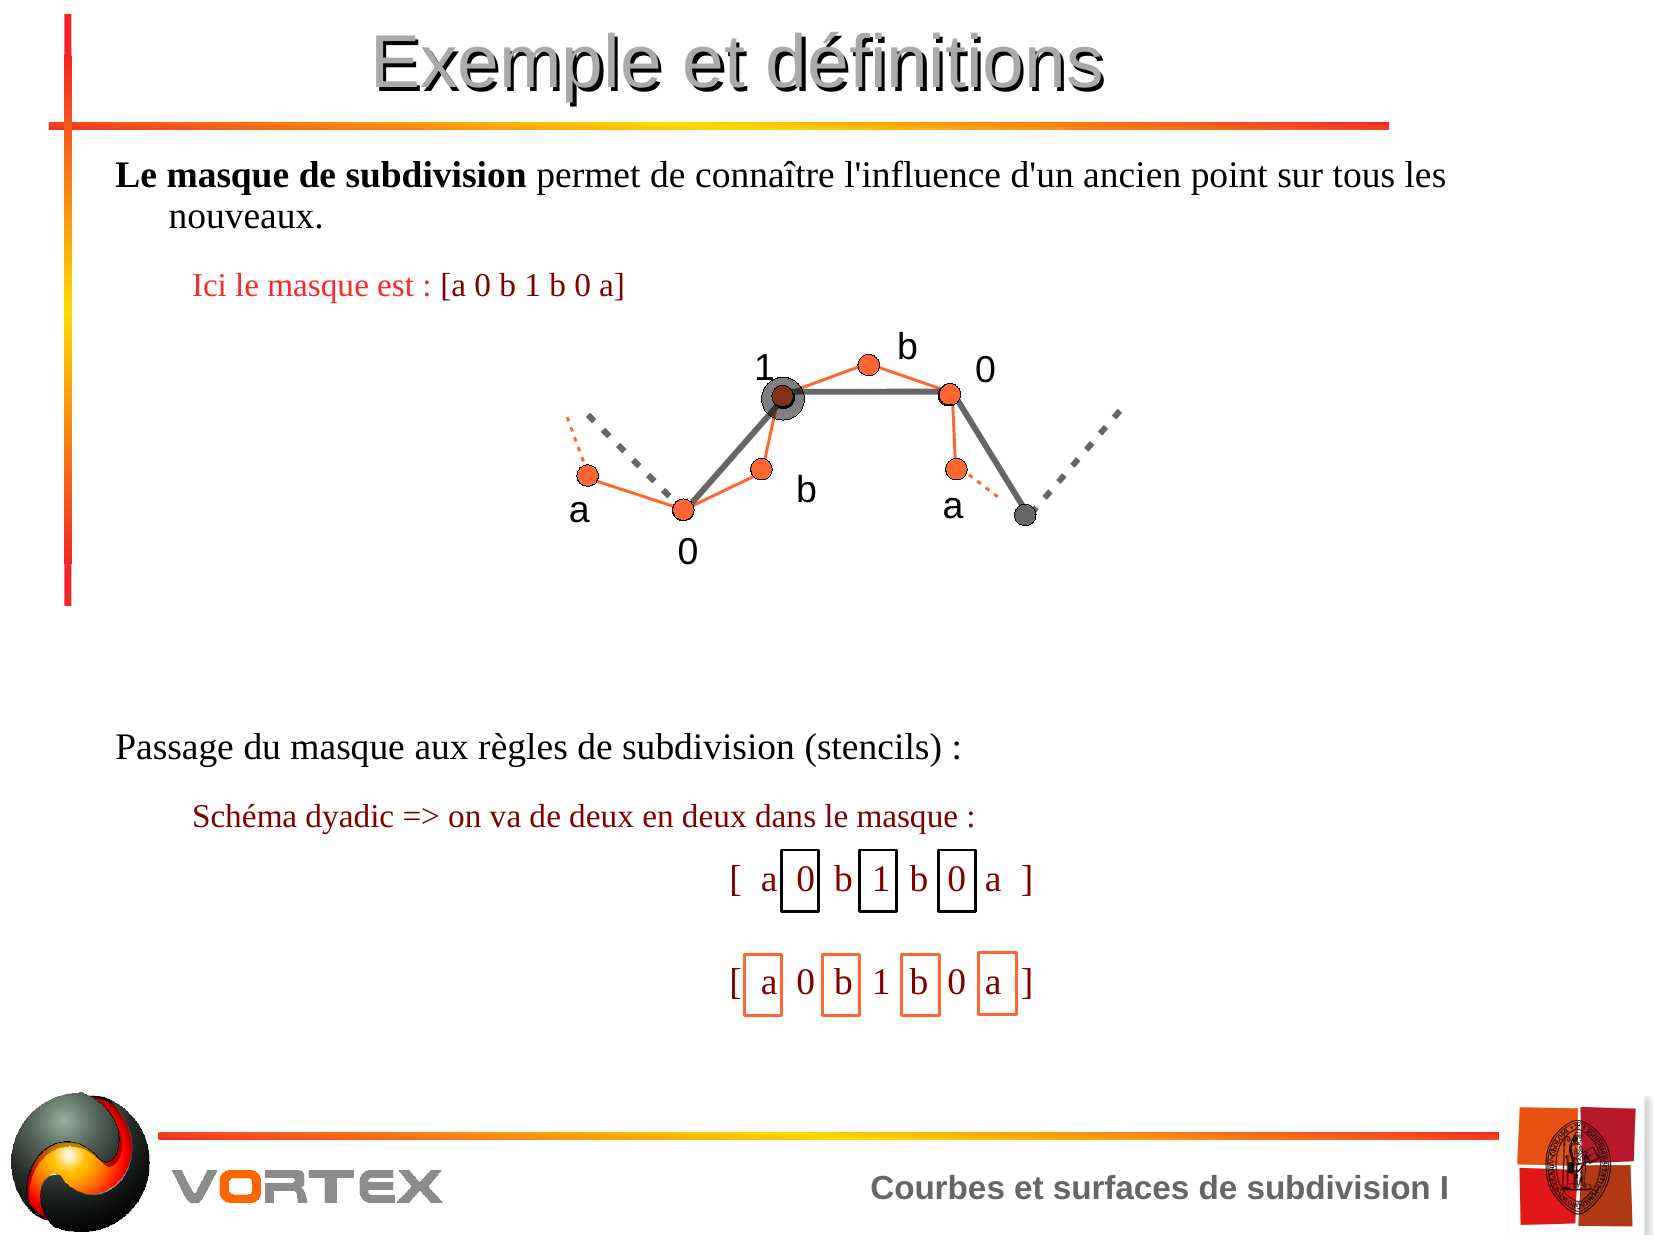

Exemple et définitions
# Le masque de subdivision permet de connaître l'influence d'un ancien point sur tous les nouveaux.
Ici le masque est : [a 0 b 1 b 0 a]
Passage du masque aux règles de subdivision (stencils) :
Schéma dyadic => on va de deux en deux dans le masque :
[ a 0 b 1 b 0 a ]
[ a 0 b 1 b 0 a ]
b
1
0
b
a
a
0